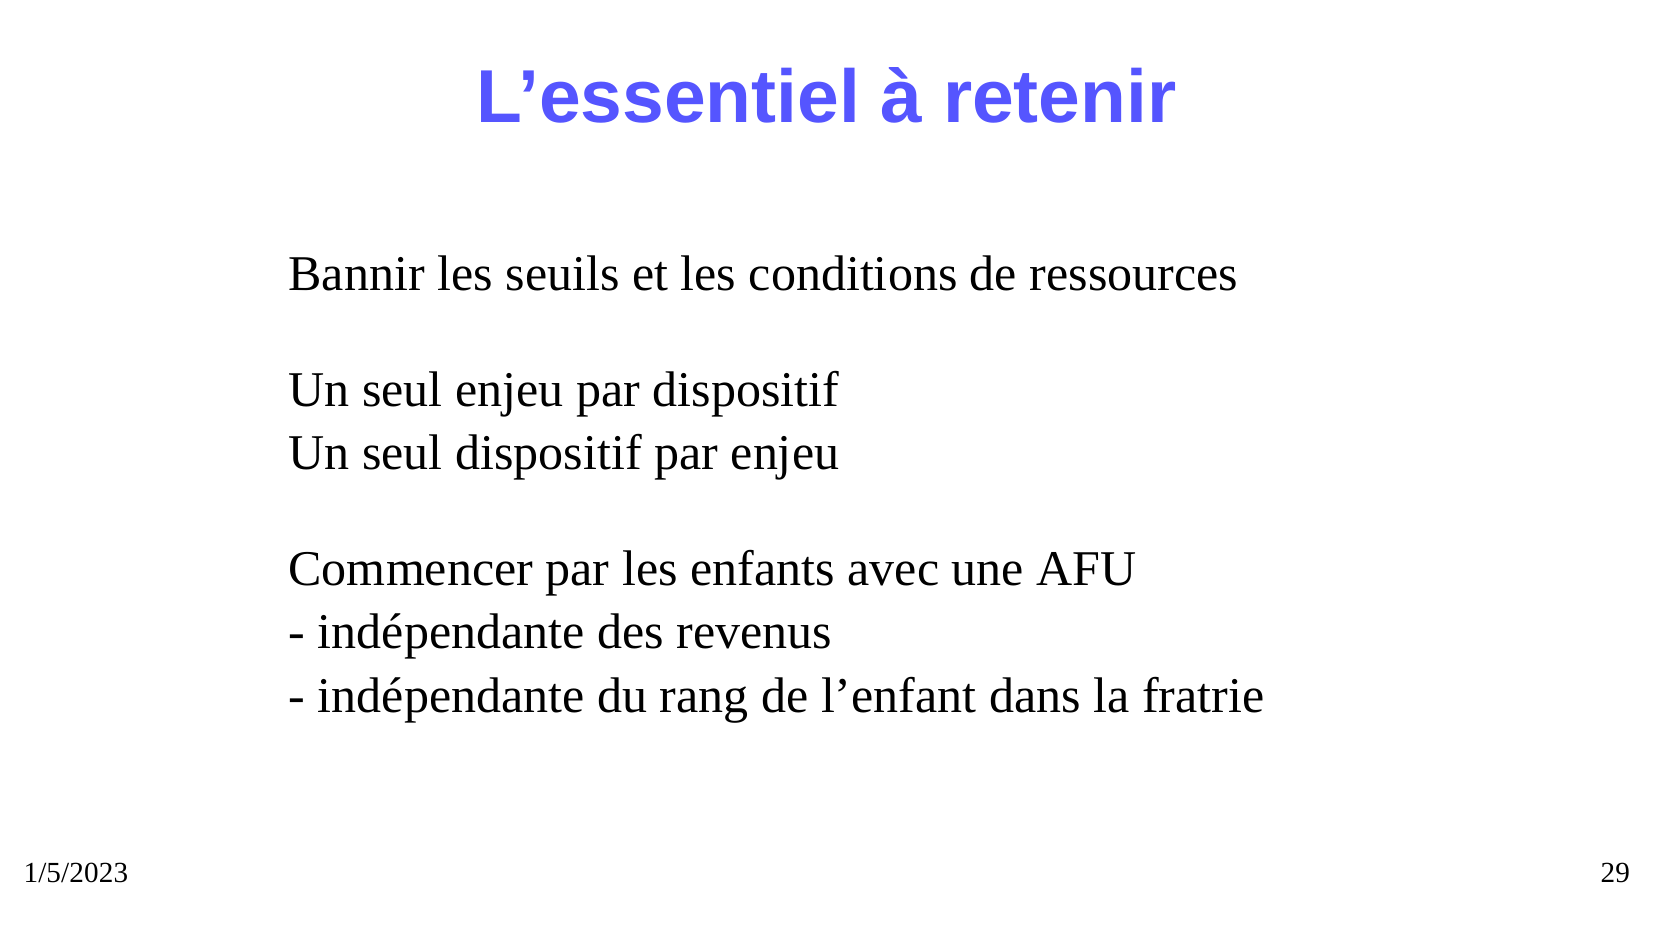

# L’essentiel à retenir
Bannir les seuils et les conditions de ressources
Un seul enjeu par dispositif
Un seul dispositif par enjeu
Commencer par les enfants avec une AFU
- indépendante des revenus
- indépendante du rang de l’enfant dans la fratrie
1/5/2023
29